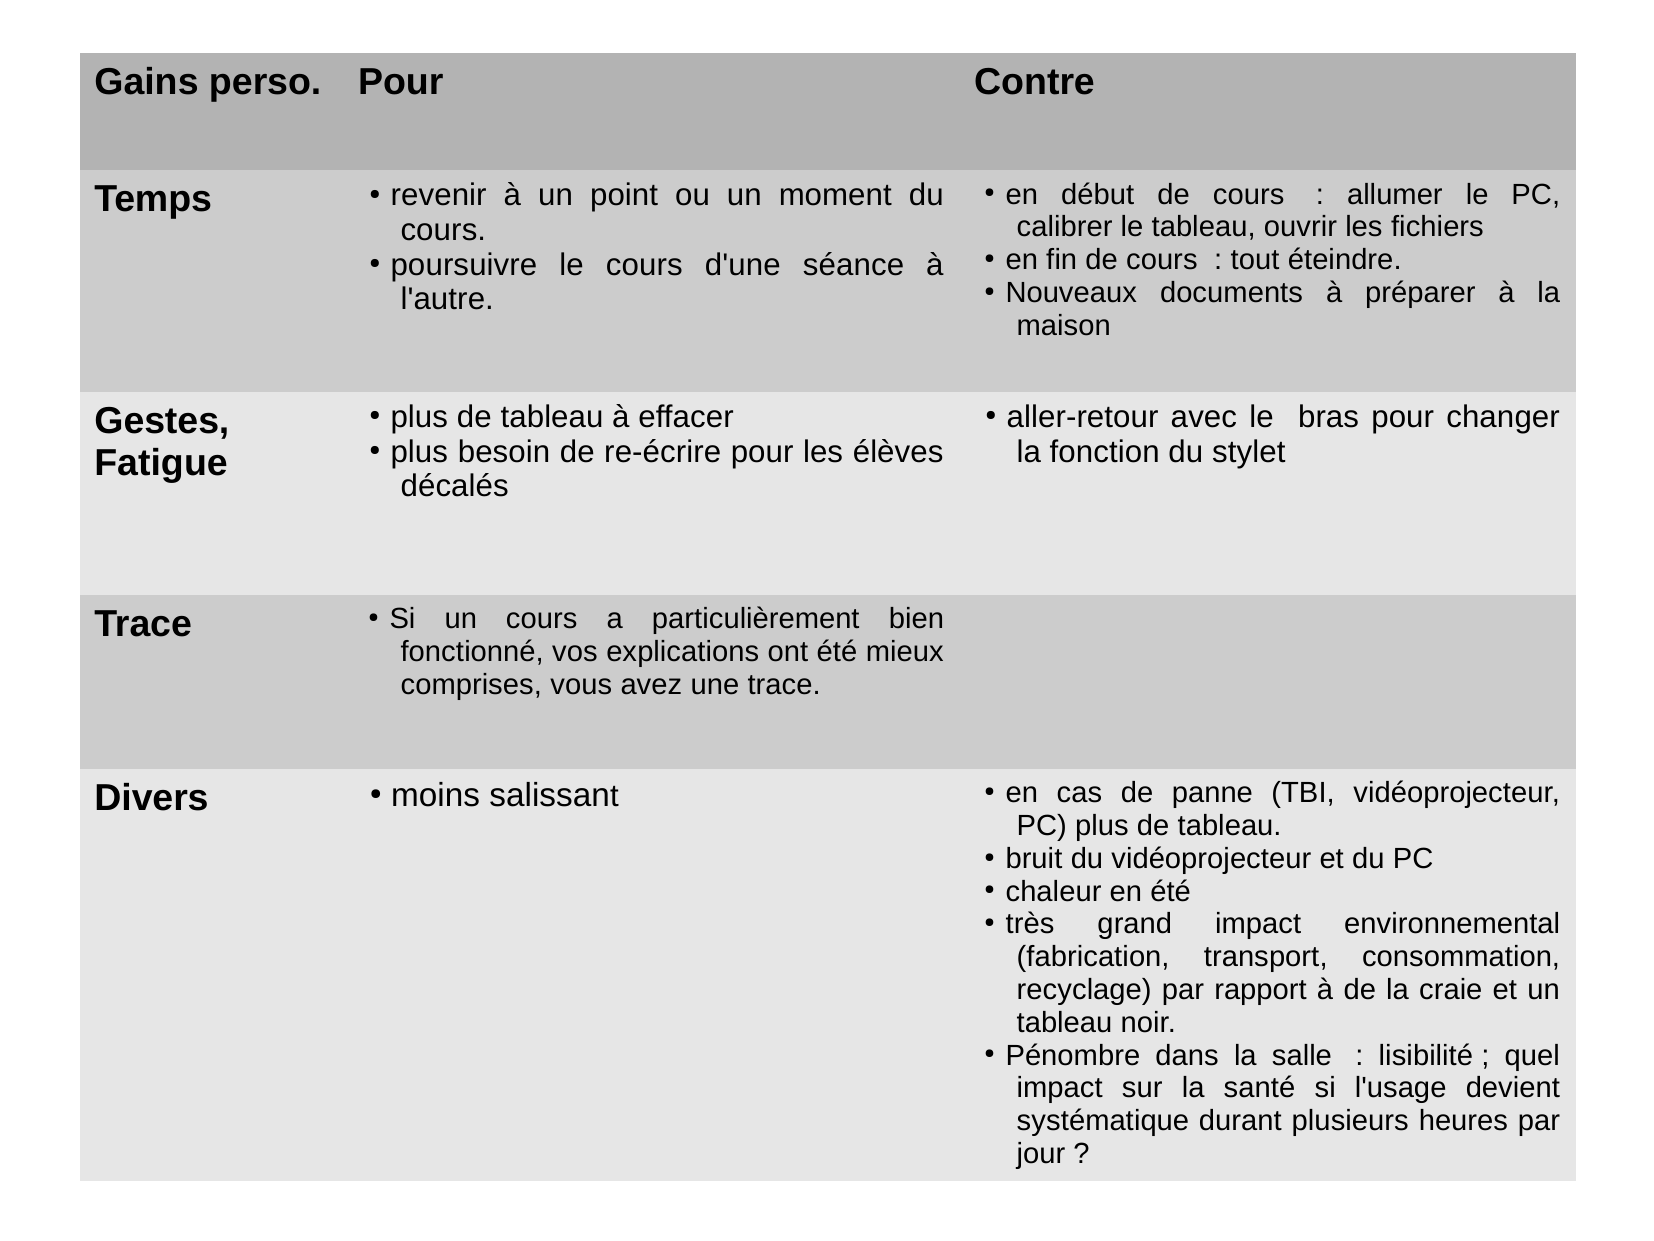

| Gains perso. | Pour | Contre |
| --- | --- | --- |
| Temps | revenir à un point ou un moment du cours. poursuivre le cours d'une séance à l'autre. | en début de cours  : allumer le PC, calibrer le tableau, ouvrir les fichiers en fin de cours  : tout éteindre. Nouveaux documents à préparer à la maison |
| Gestes, Fatigue | plus de tableau à effacer plus besoin de re-écrire pour les élèves décalés | aller-retour avec le bras pour changer la fonction du stylet |
| Trace | Si un cours a particulièrement bien fonctionné, vos explications ont été mieux comprises, vous avez une trace. | |
| Divers | moins salissant | en cas de panne (TBI, vidéoprojecteur, PC) plus de tableau. bruit du vidéoprojecteur et du PC chaleur en été très grand impact environnemental (fabrication, transport, consommation, recyclage) par rapport à de la craie et un tableau noir. Pénombre dans la salle  : lisibilité ; quel impact sur la santé si l'usage devient systématique durant plusieurs heures par jour ? |
9